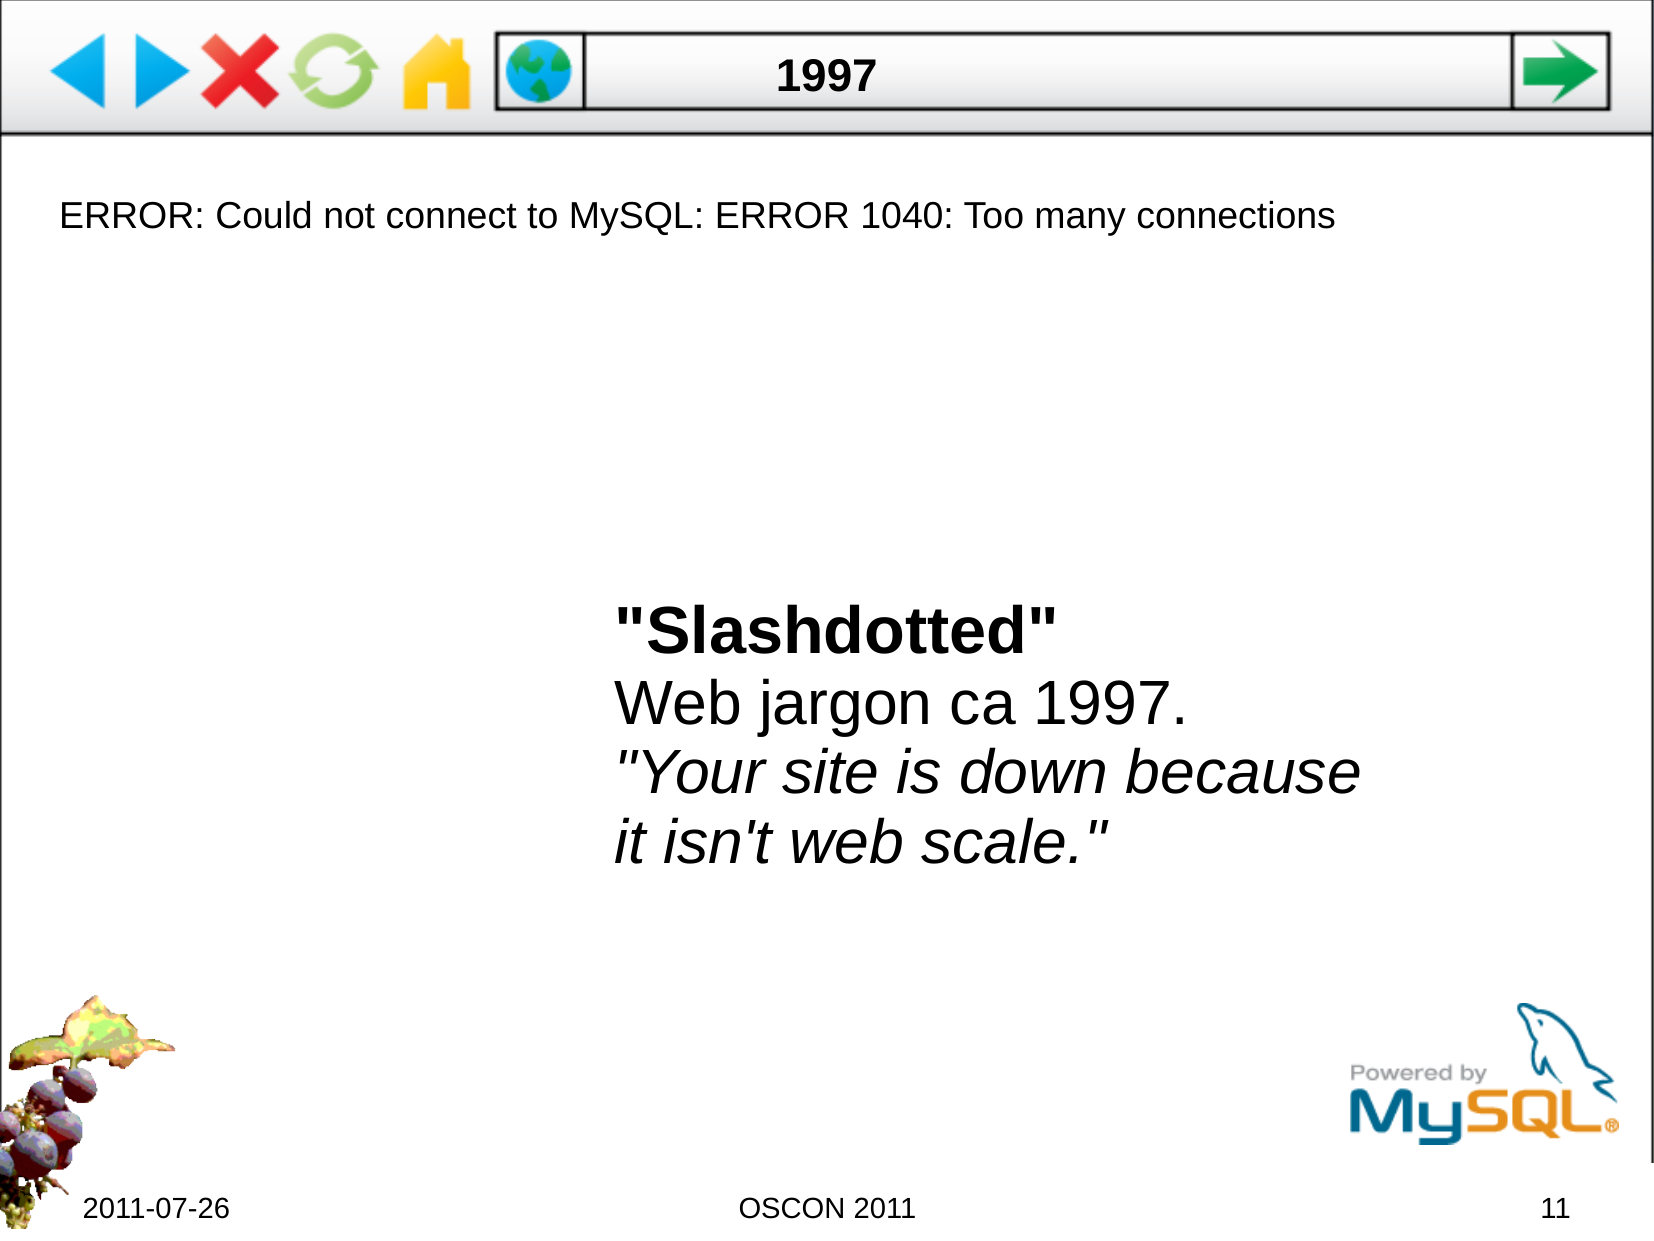

# 1997
ERROR: Could not connect to MySQL: ERROR 1040: Too many connections
"Slashdotted"
Web jargon ca 1997.
"Your site is down because
it isn't web scale."
2011-07-26
OSCON 2011
11